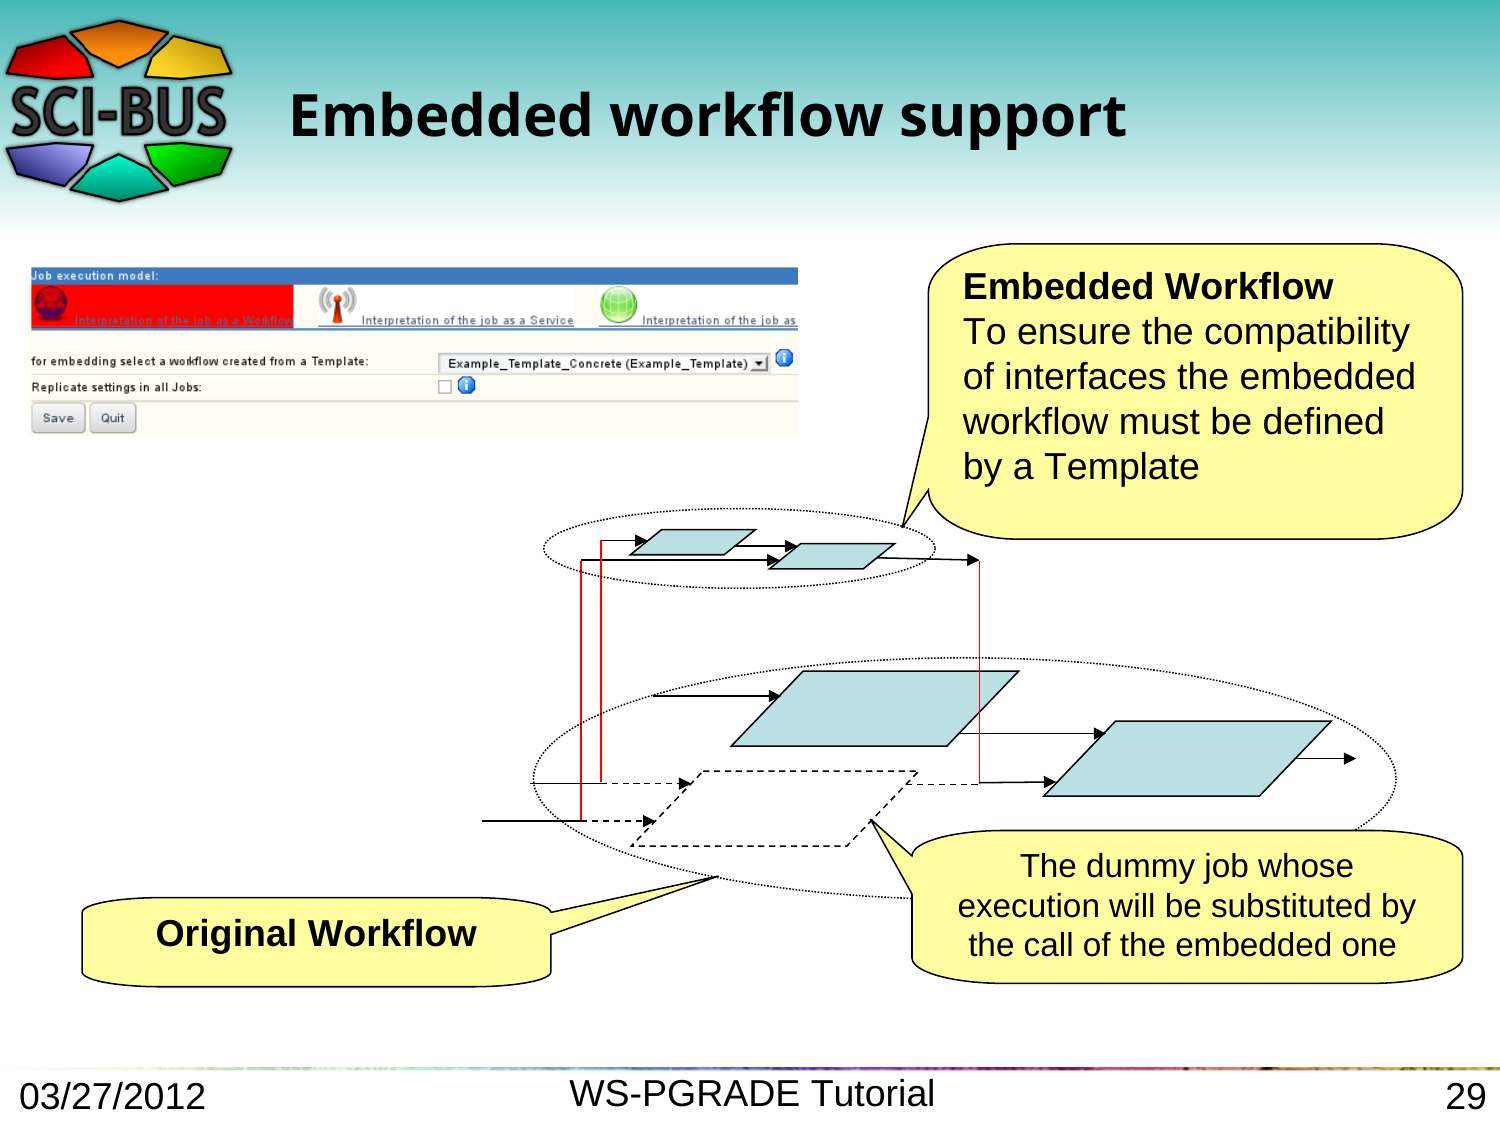

# Embedded workflow support
Embedded Workflow
To ensure the compatibility of interfaces the embedded workflow must be defined by a Template
The dummy job whose execution will be substituted by the call of the embedded one
Original Workflow
Footer
5/29/2006
29